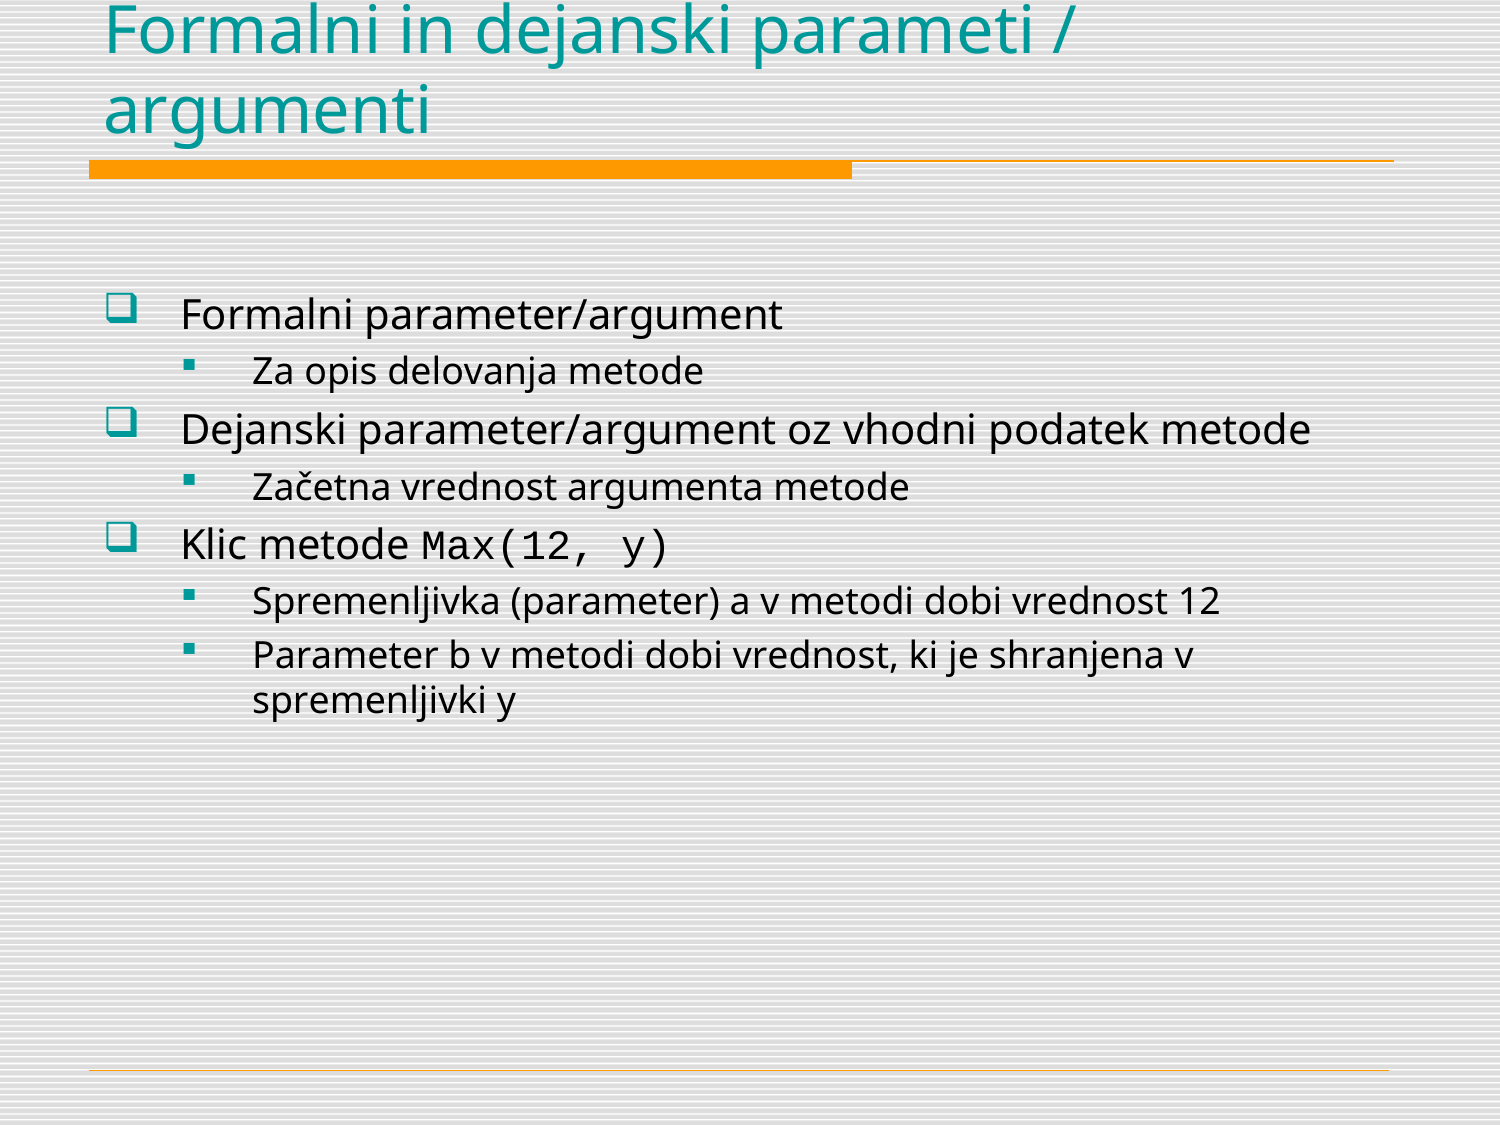

# Formalni in dejanski parameti / argumenti
Formalni parameter/argument
Za opis delovanja metode
Dejanski parameter/argument oz vhodni podatek metode
Začetna vrednost argumenta metode
Klic metode Max(12, y)
Spremenljivka (parameter) a v metodi dobi vrednost 12
Parameter b v metodi dobi vrednost, ki je shranjena v spremenljivki y